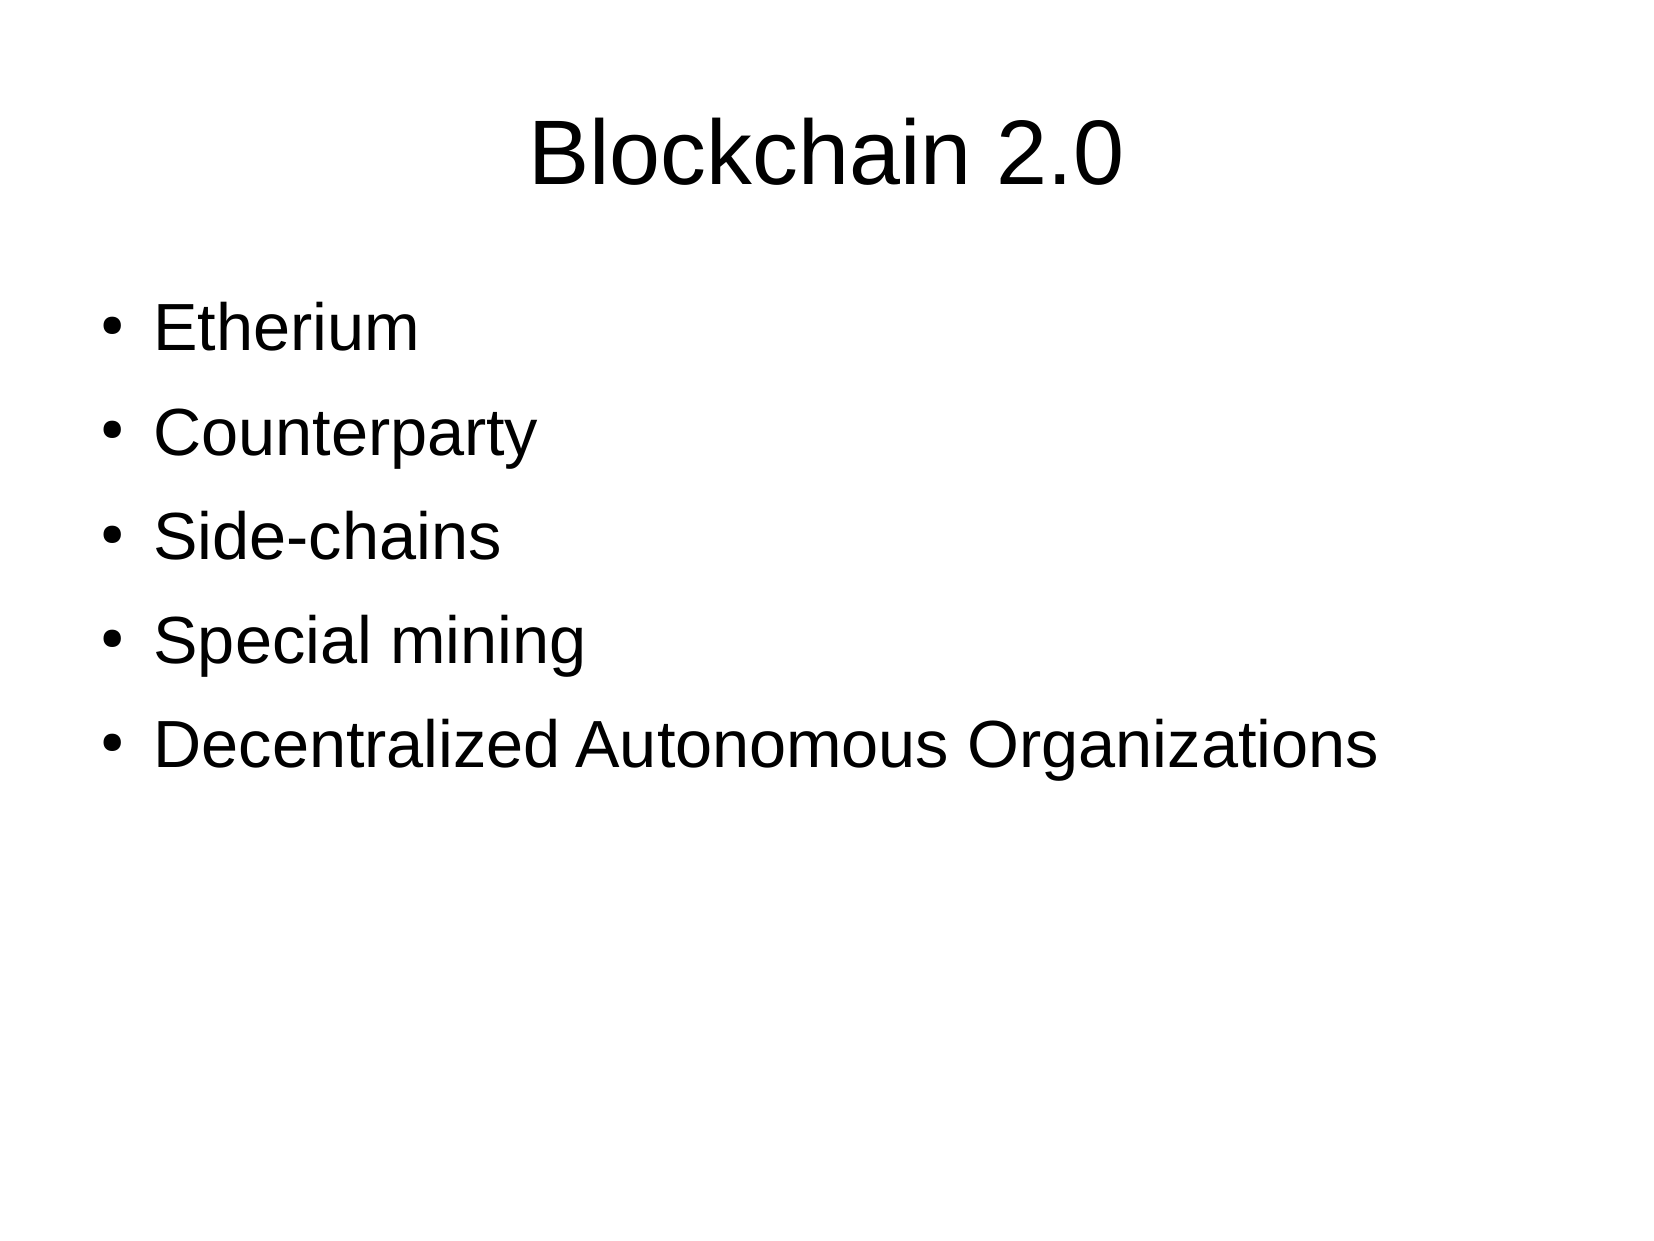

# Blockchain 2.0
Etherium
Counterparty
Side-chains
Special mining
Decentralized Autonomous Organizations